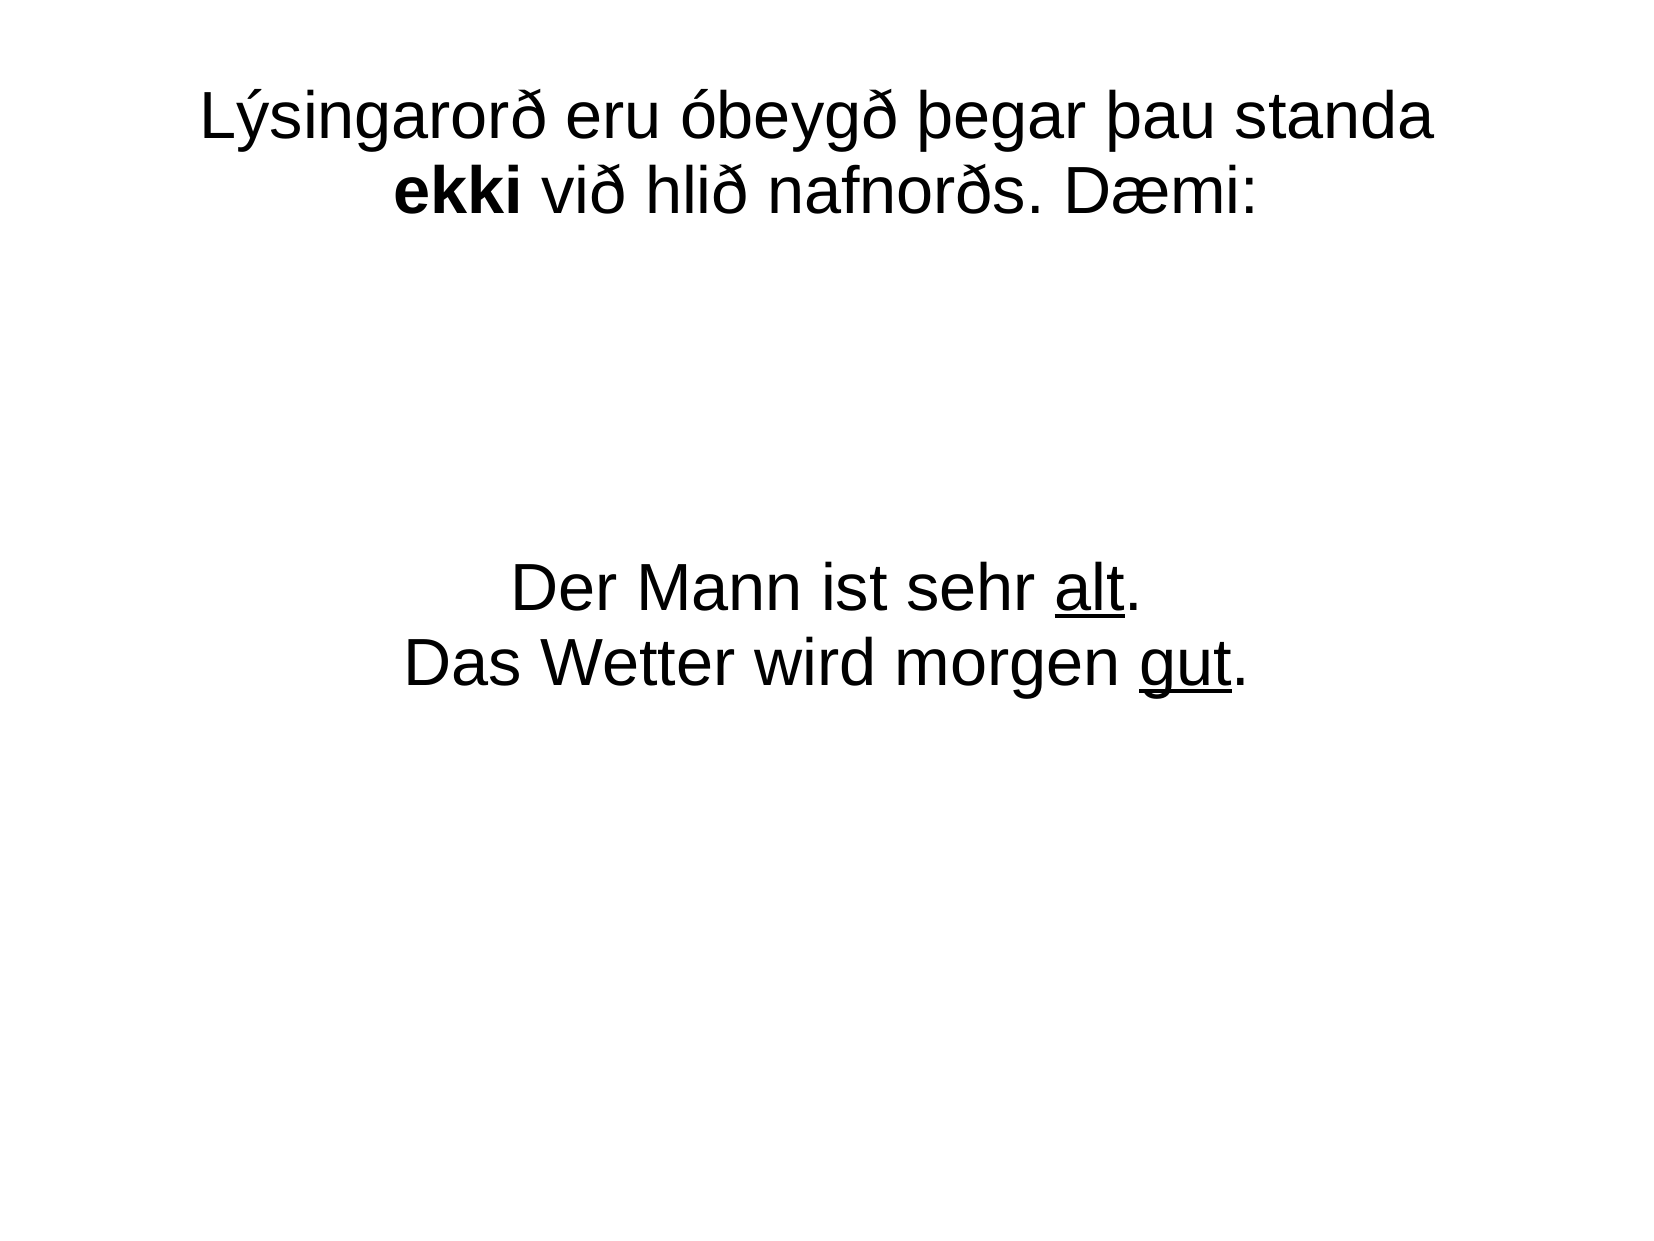

# Lýsingarorð eru óbeygð þegar þau standa ekki við hlið nafnorðs. Dæmi:
Der Mann ist sehr alt.
Das Wetter wird morgen gut.